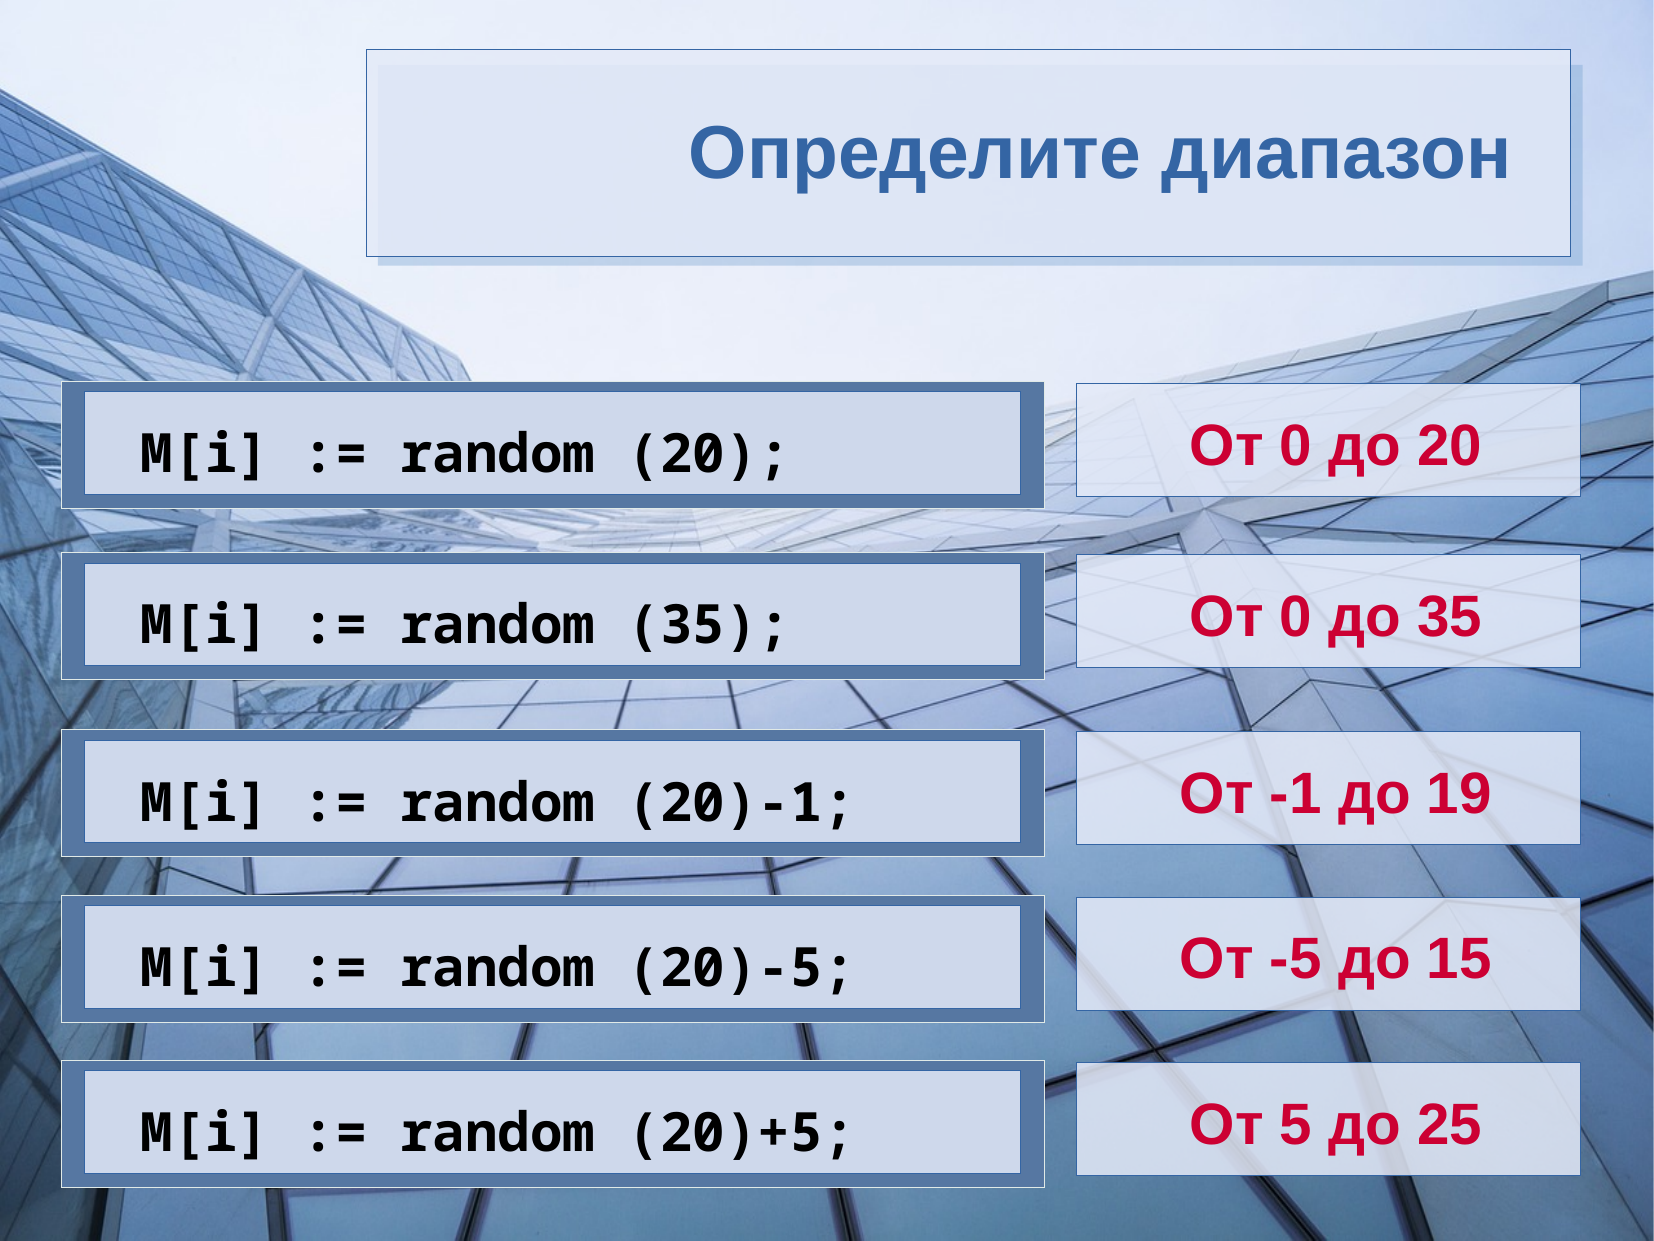

# Определите диапазон
От 0 до 20
M[i] := random (20);
От 0 до 35
M[i] := random (35);
От -1 до 19
M[i] := random (20)-1;
От -5 до 15
M[i] := random (20)-5;
От 5 до 25
M[i] := random (20)+5;